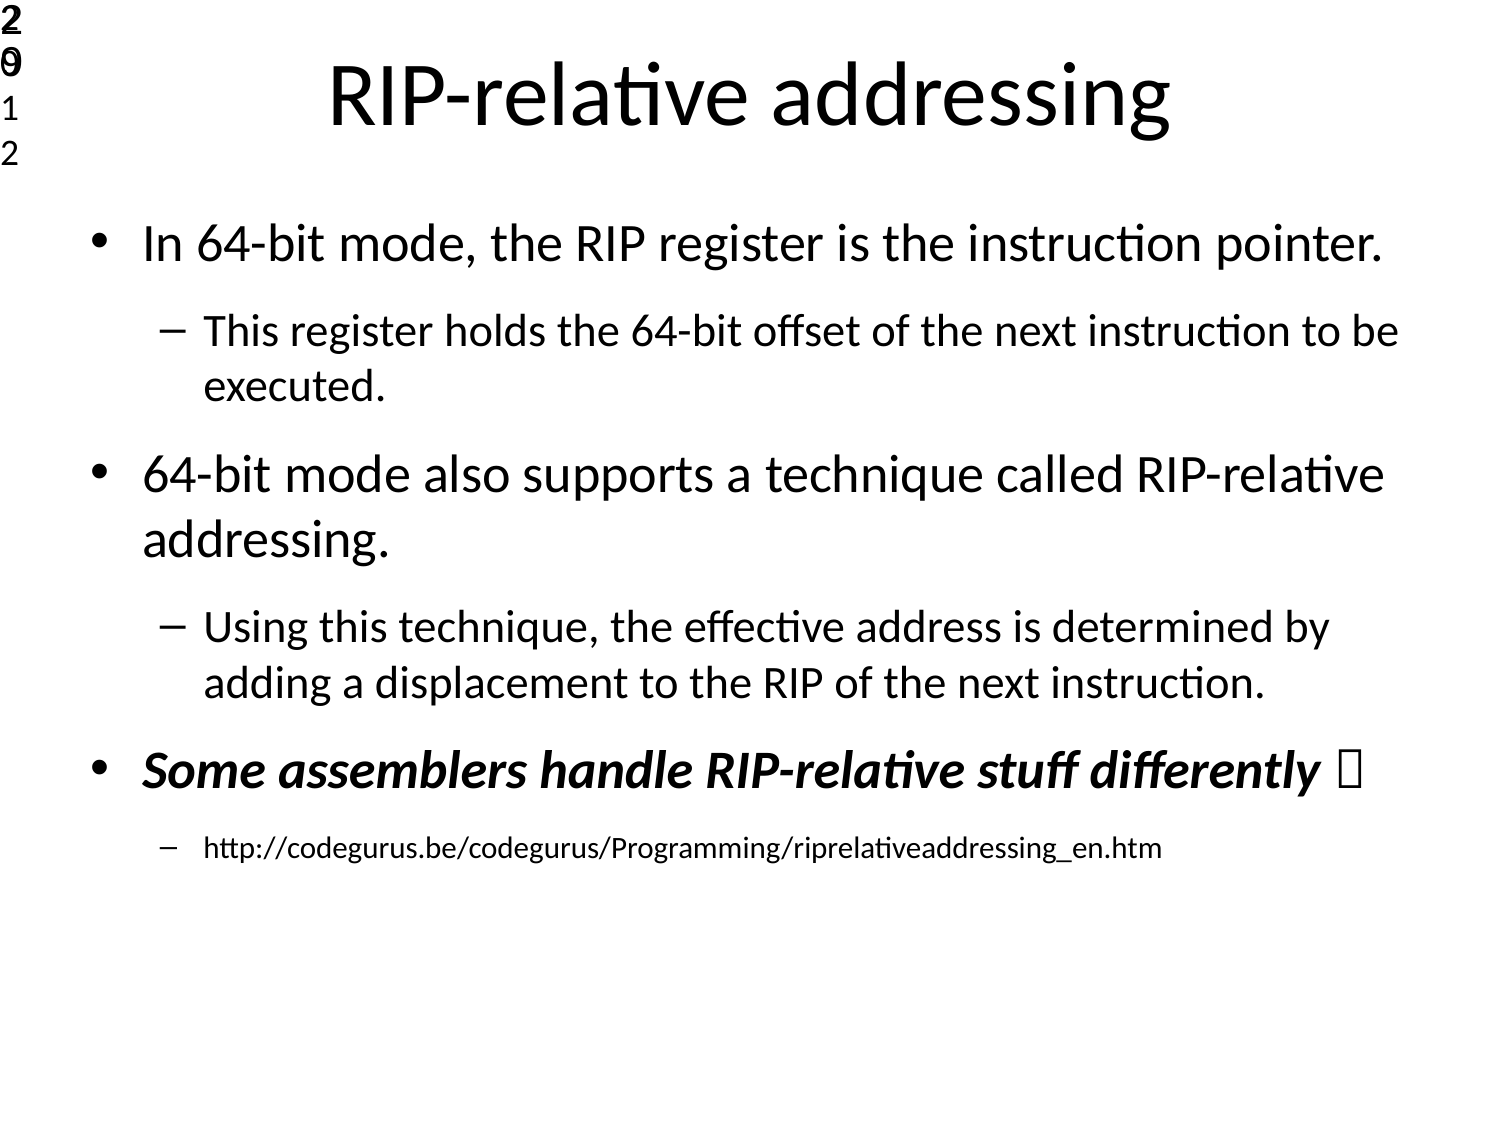

2012
# RIP-relative addressing
In 64-bit mode, the RIP register is the instruction pointer.
This register holds the 64-bit offset of the next instruction to be executed.
64-bit mode also supports a technique called RIP-relative addressing.
Using this technique, the effective address is determined by adding a displacement to the RIP of the next instruction.
Some assemblers handle RIP-relative stuff differently 
http://codegurus.be/codegurus/Programming/riprelativeaddressing_en.htm